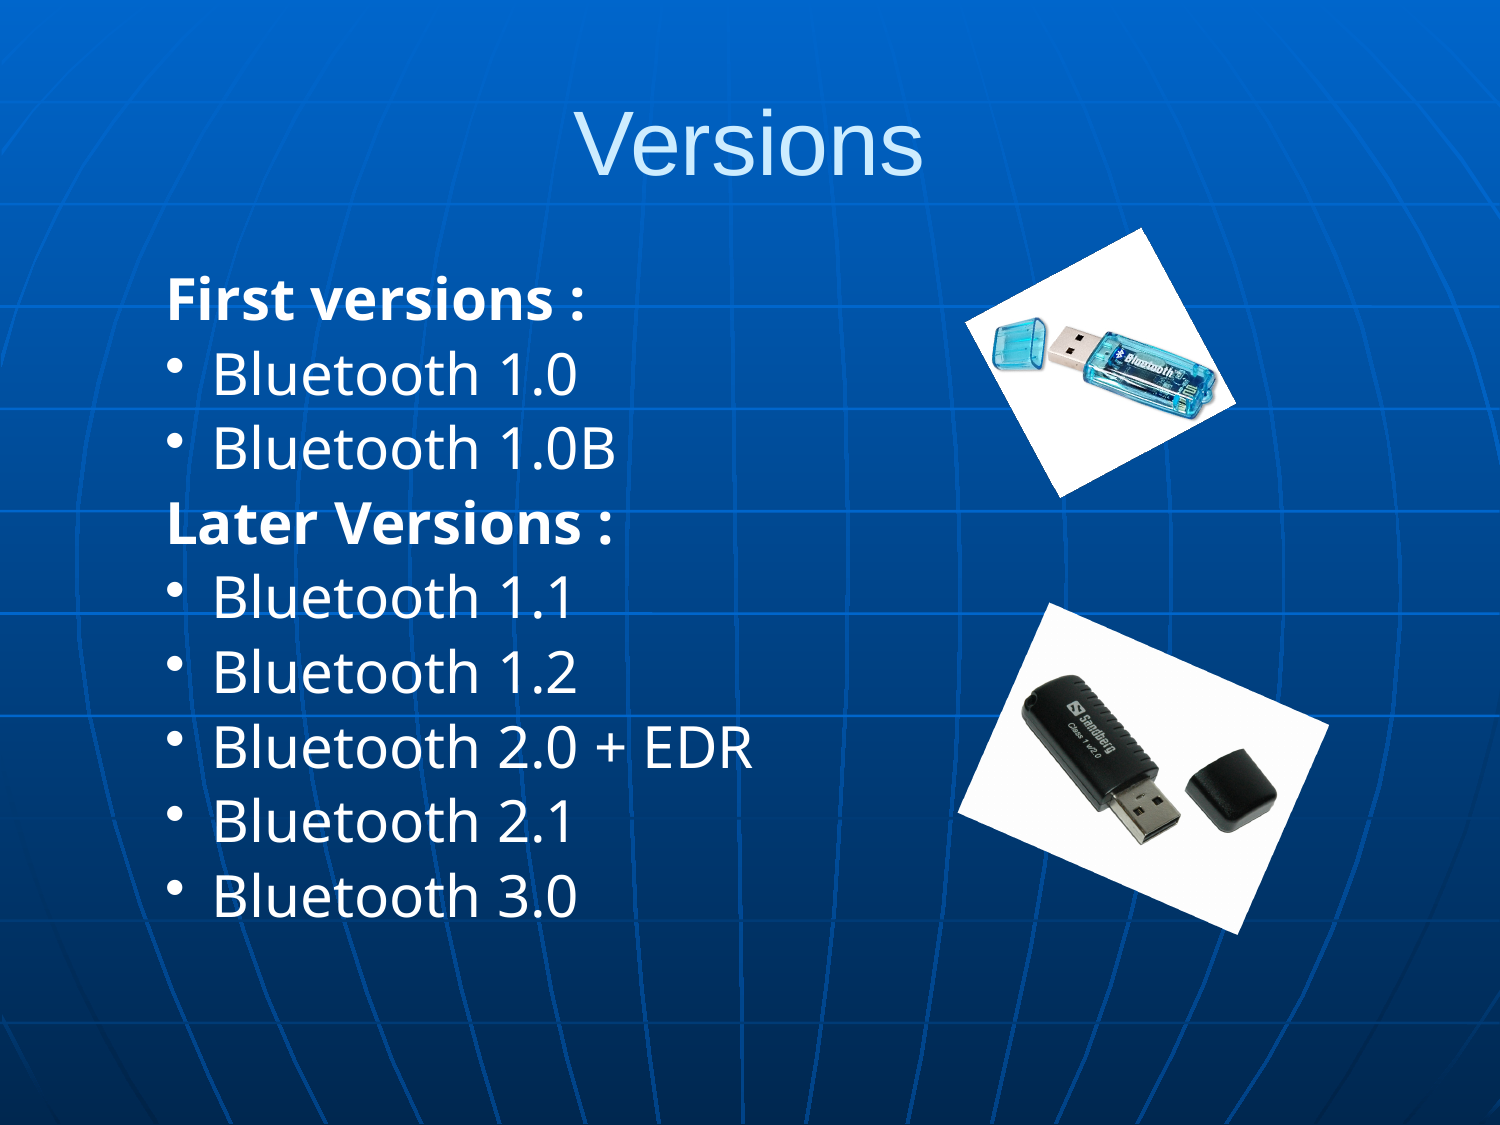

# Versions
First versions :
Bluetooth 1.0
Bluetooth 1.0B
Later Versions :
Bluetooth 1.1
Bluetooth 1.2
Bluetooth 2.0 + EDR
Bluetooth 2.1
Bluetooth 3.0